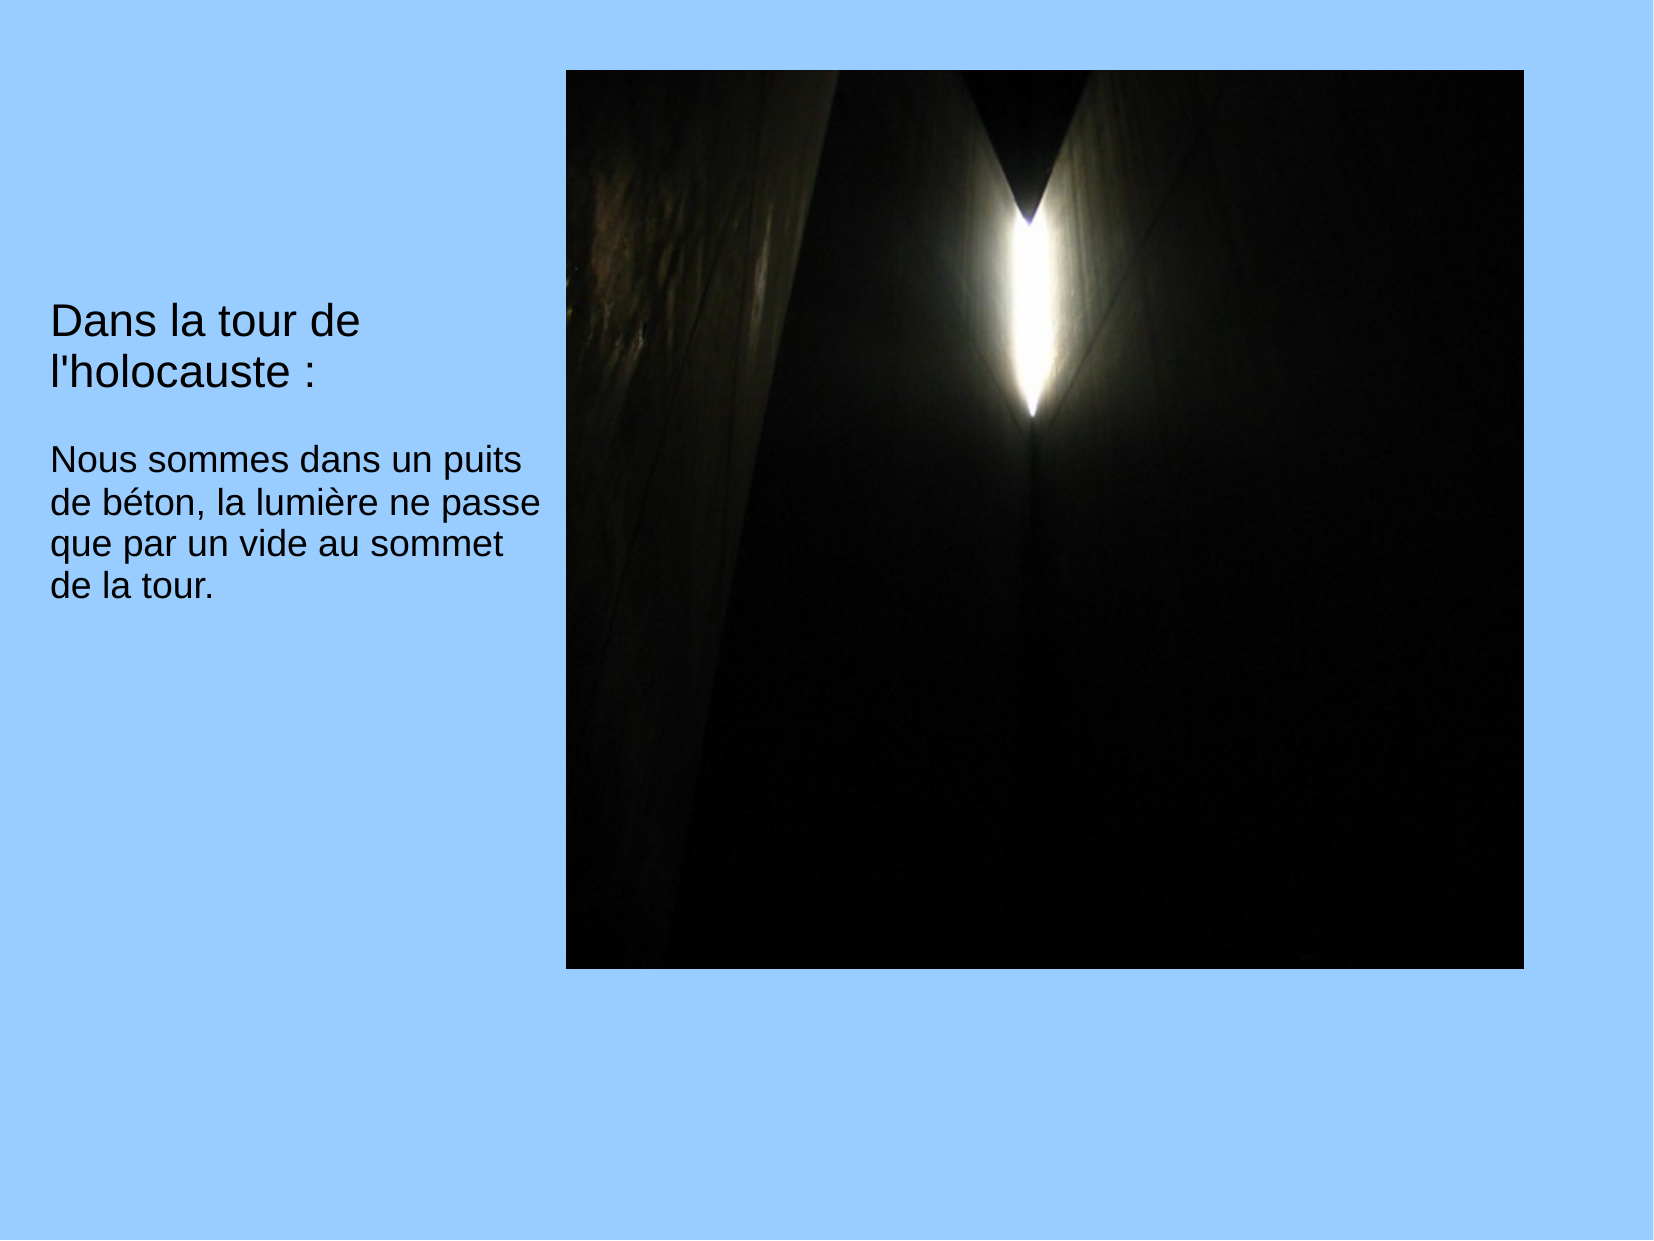

Dans la tour de l'holocauste :
Nous sommes dans un puits
de béton, la lumière ne passe
que par un vide au sommet
de la tour.